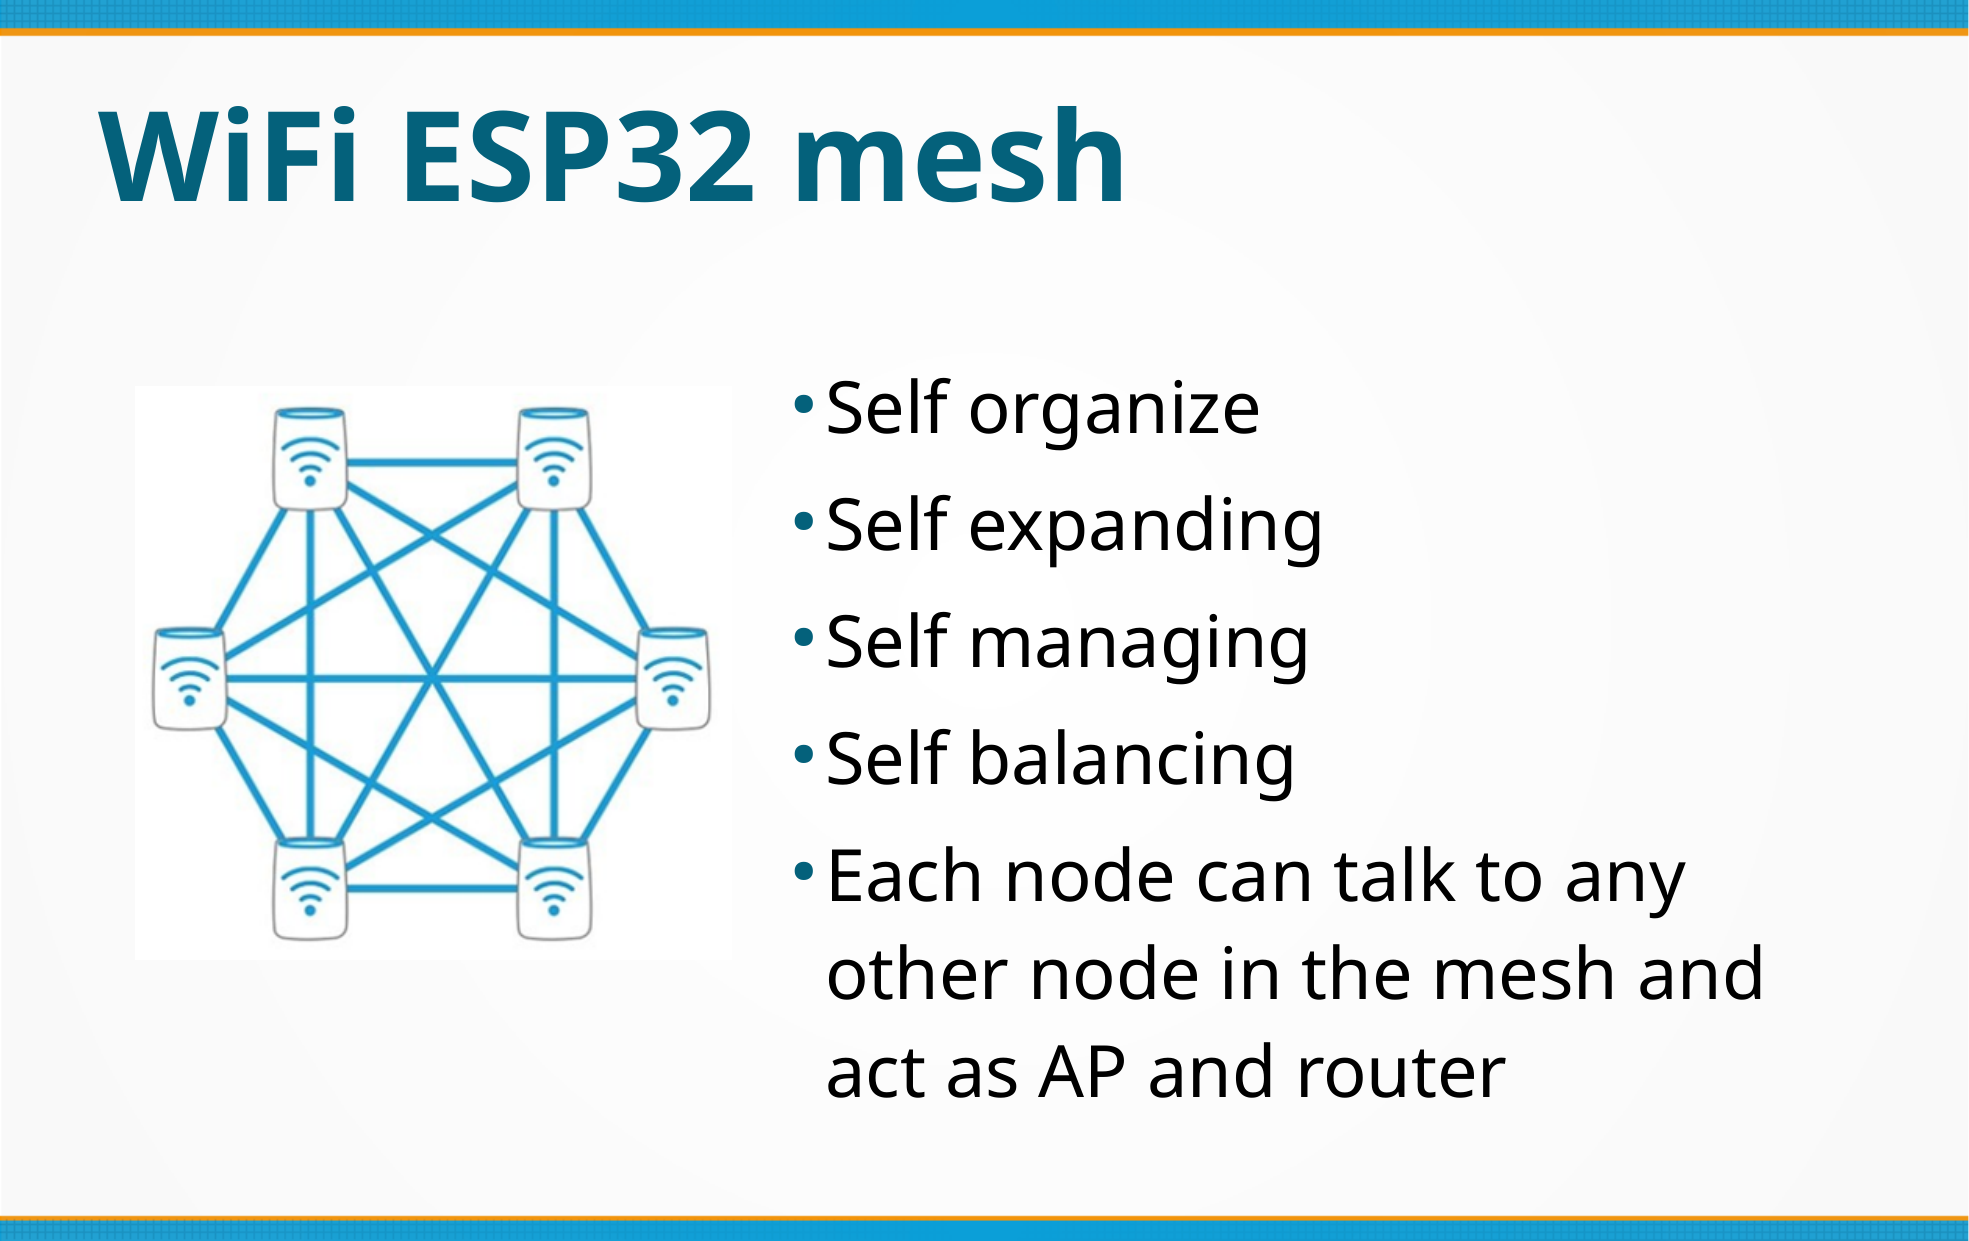

# WiFi ESP32 mesh
Self organize
Self expanding
Self managing
Self balancing
Each node can talk to any other node in the mesh and act as AP and router